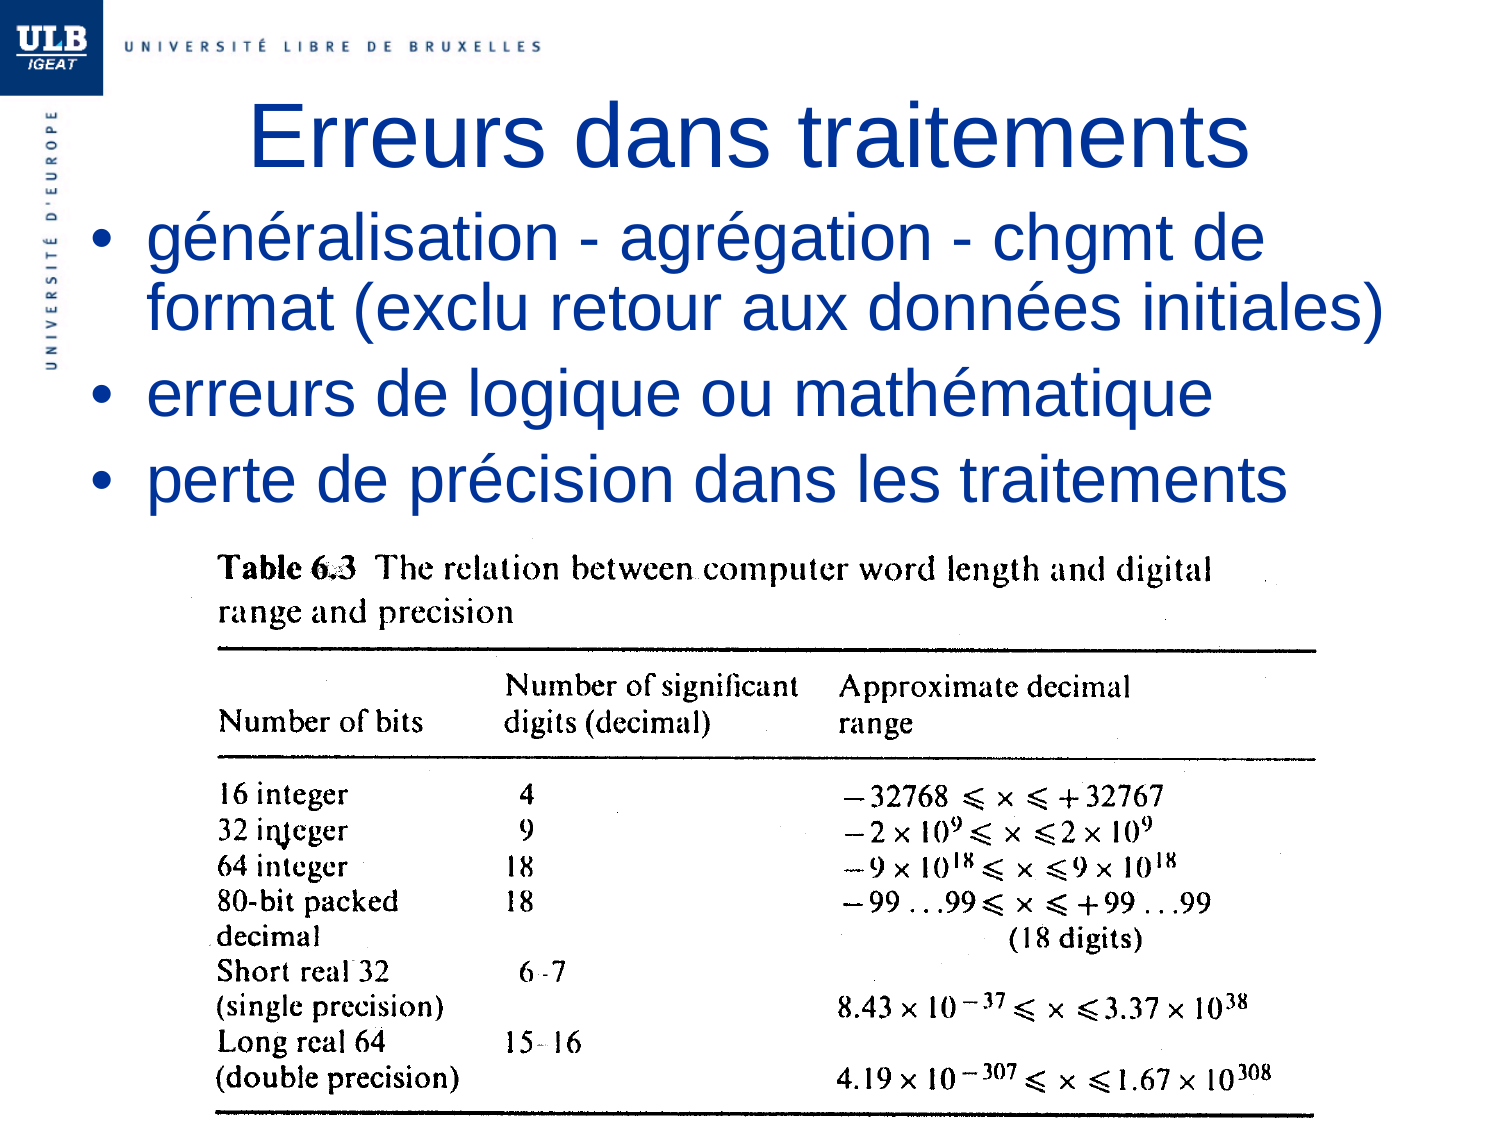

Erreurs dans traitements
# généralisation - agrégation - chgmt de format (exclu retour aux données initiales)
erreurs de logique ou mathématique
perte de précision dans les traitements